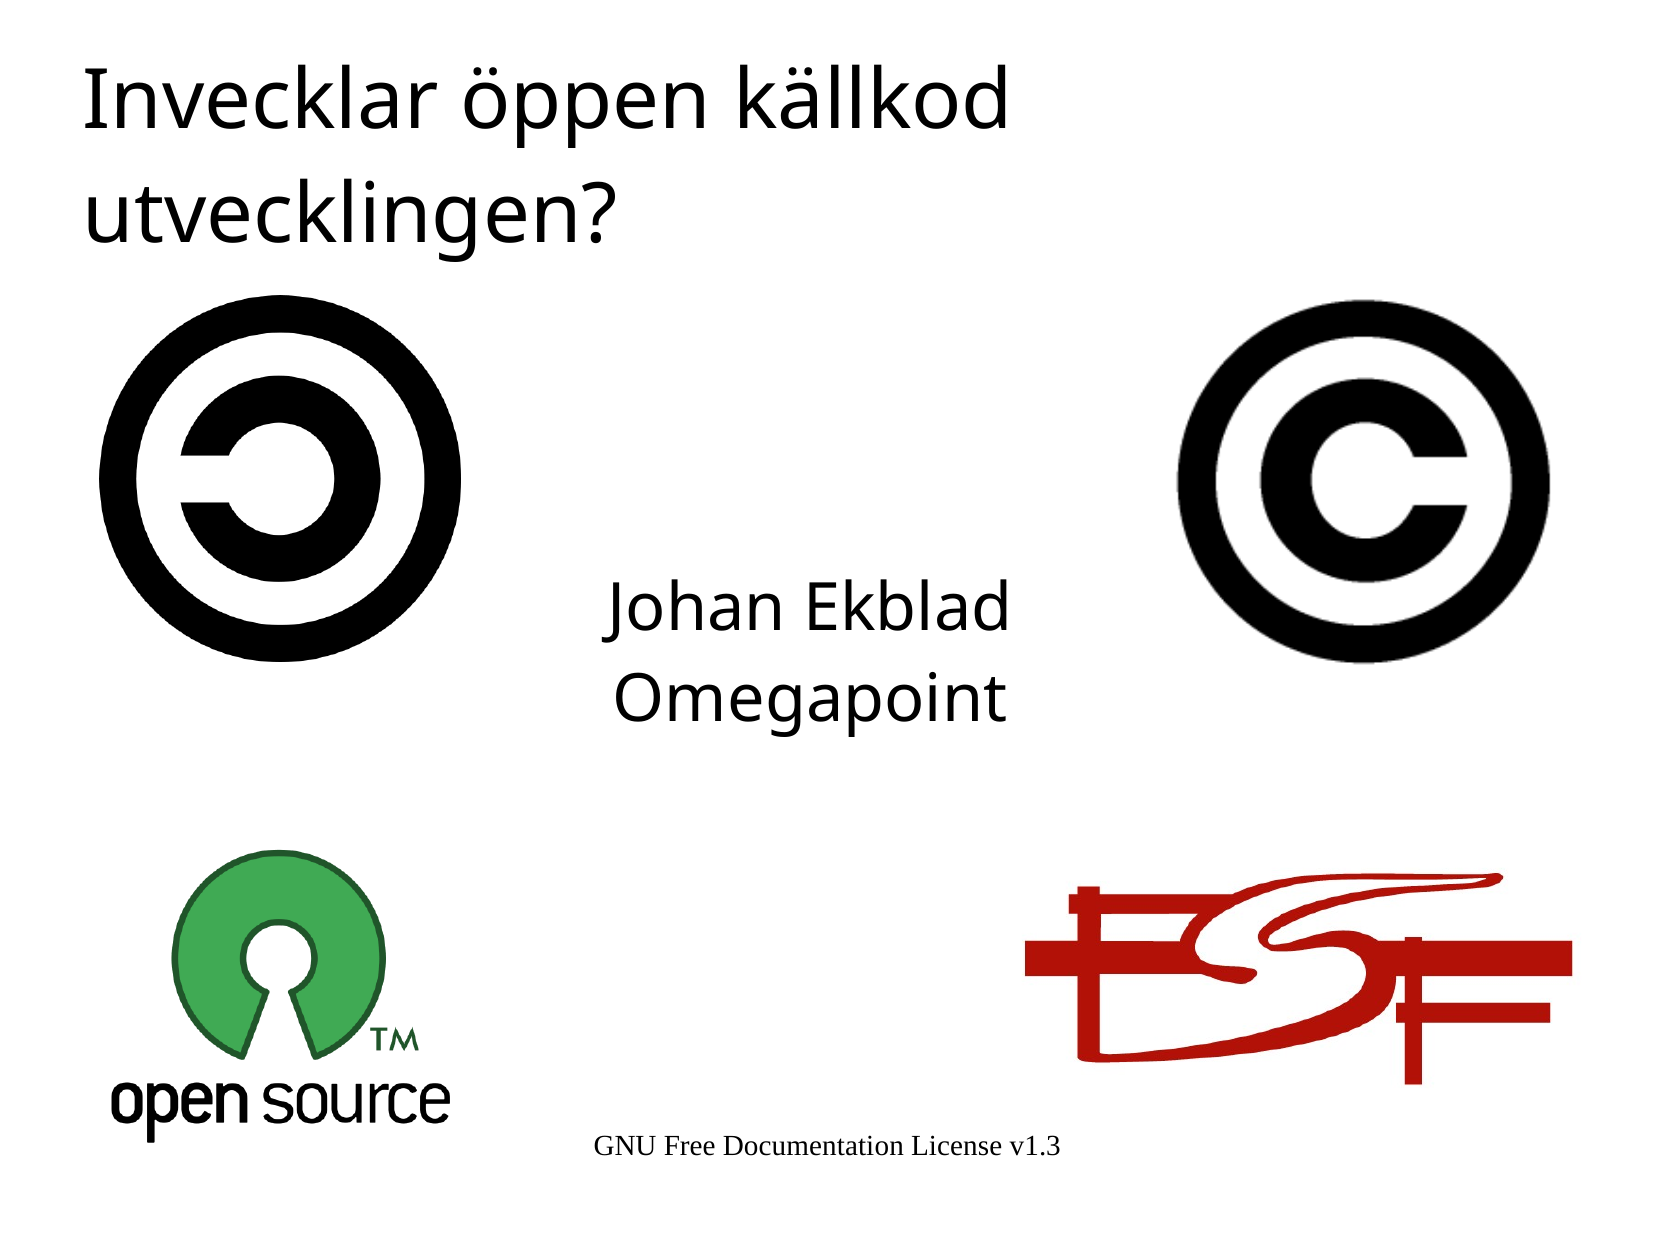

# Invecklar öppen källkod utvecklingen?
Johan Ekblad
Omegapoint
GNU Free Documentation License v1.3